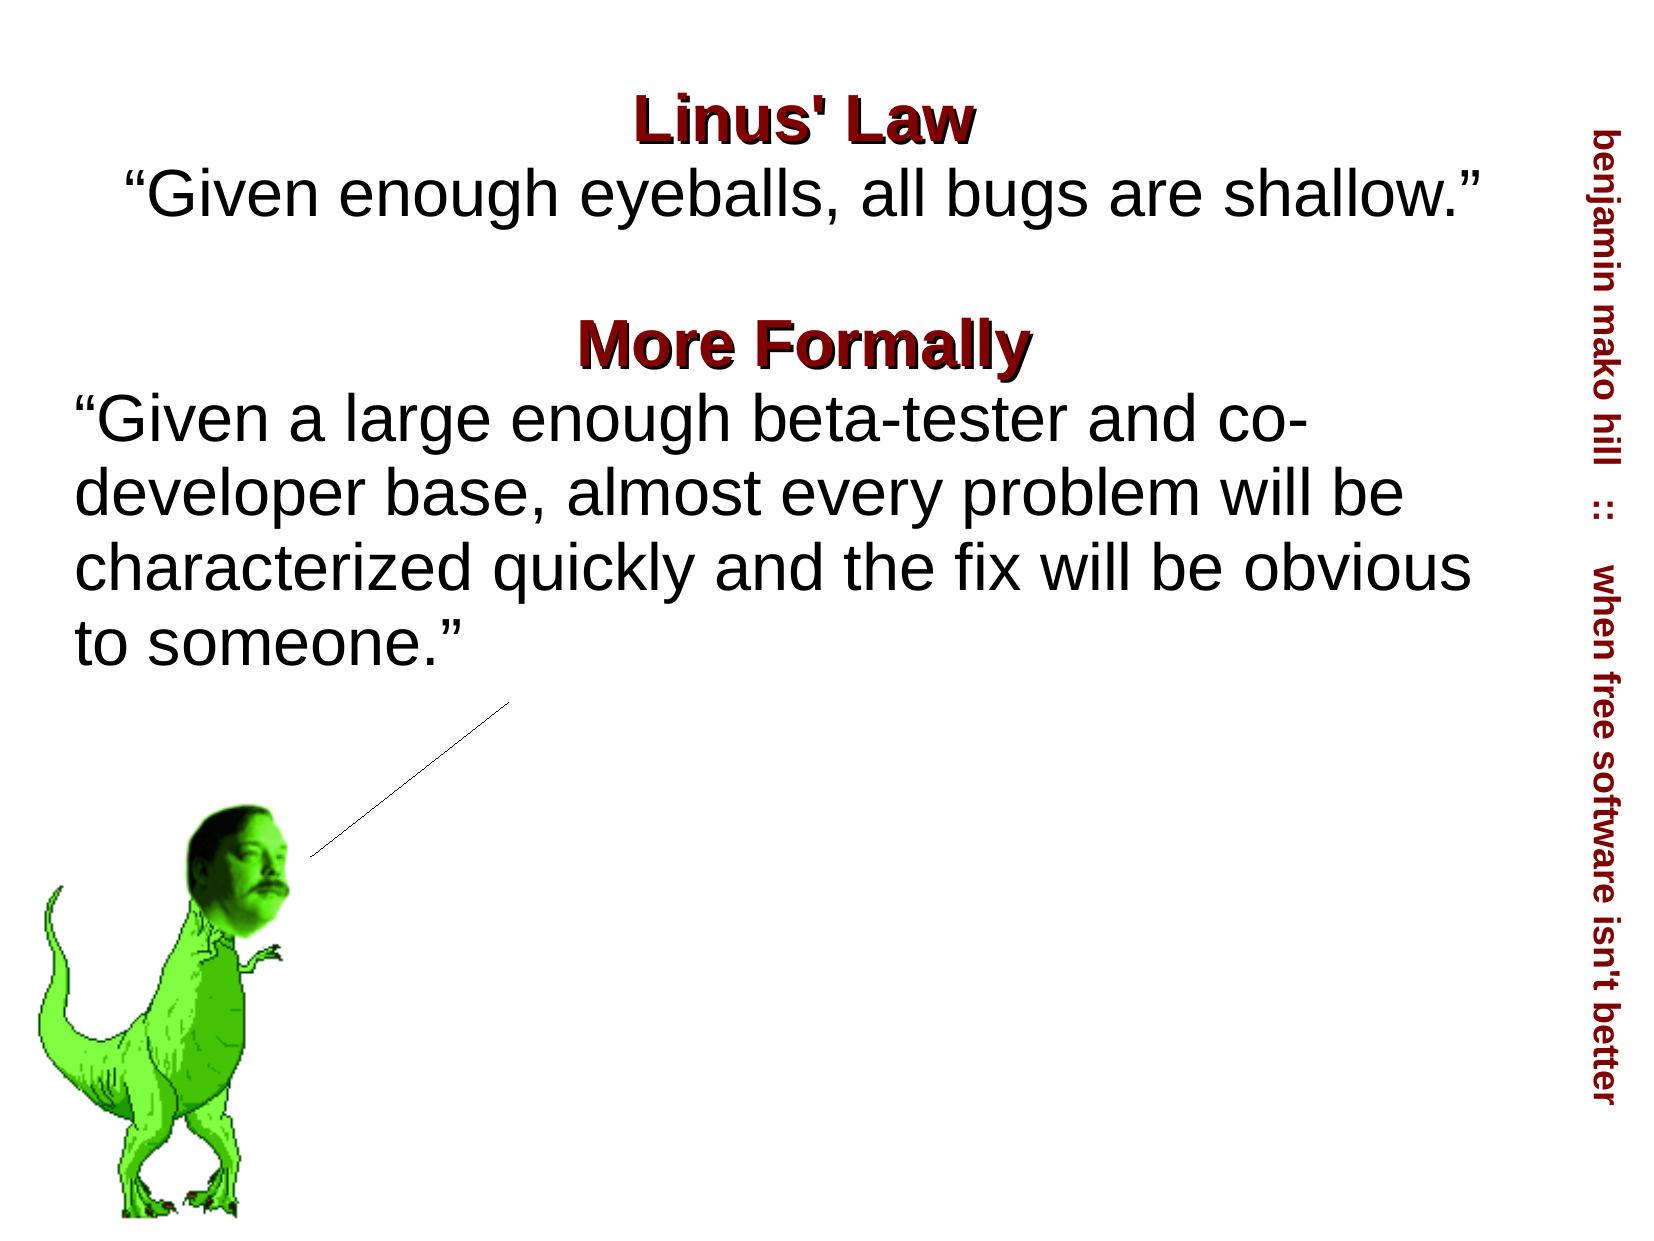

# Linus' Law
“Given enough eyeballs, all bugs are shallow.”
More Formally
“Given a large enough beta-tester and co-developer base, almost every problem will be characterized quickly and the fix will be obvious to someone.”